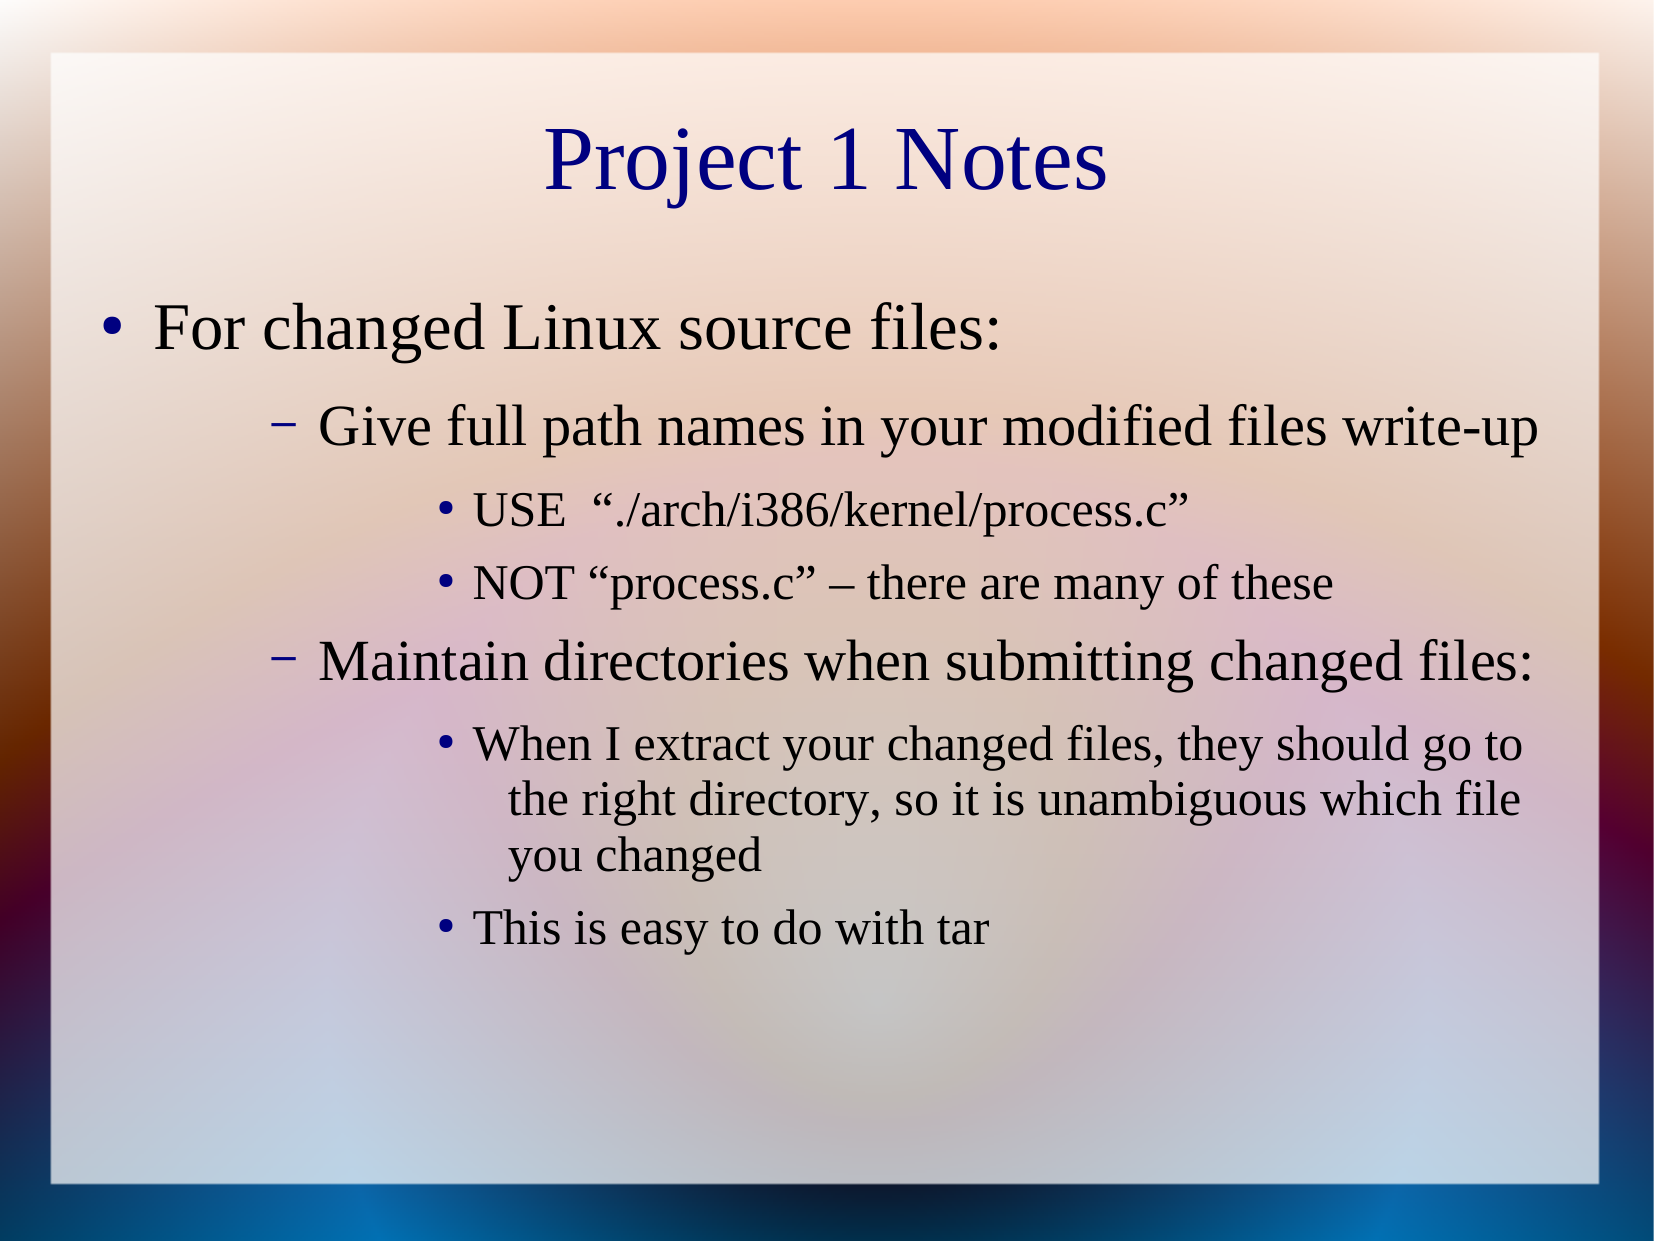

# Project 1 Notes
For changed Linux source files:
Give full path names in your modified files write-up
USE “./arch/i386/kernel/process.c”
NOT “process.c” – there are many of these
Maintain directories when submitting changed files:
When I extract your changed files, they should go to the right directory, so it is unambiguous which file you changed
This is easy to do with tar